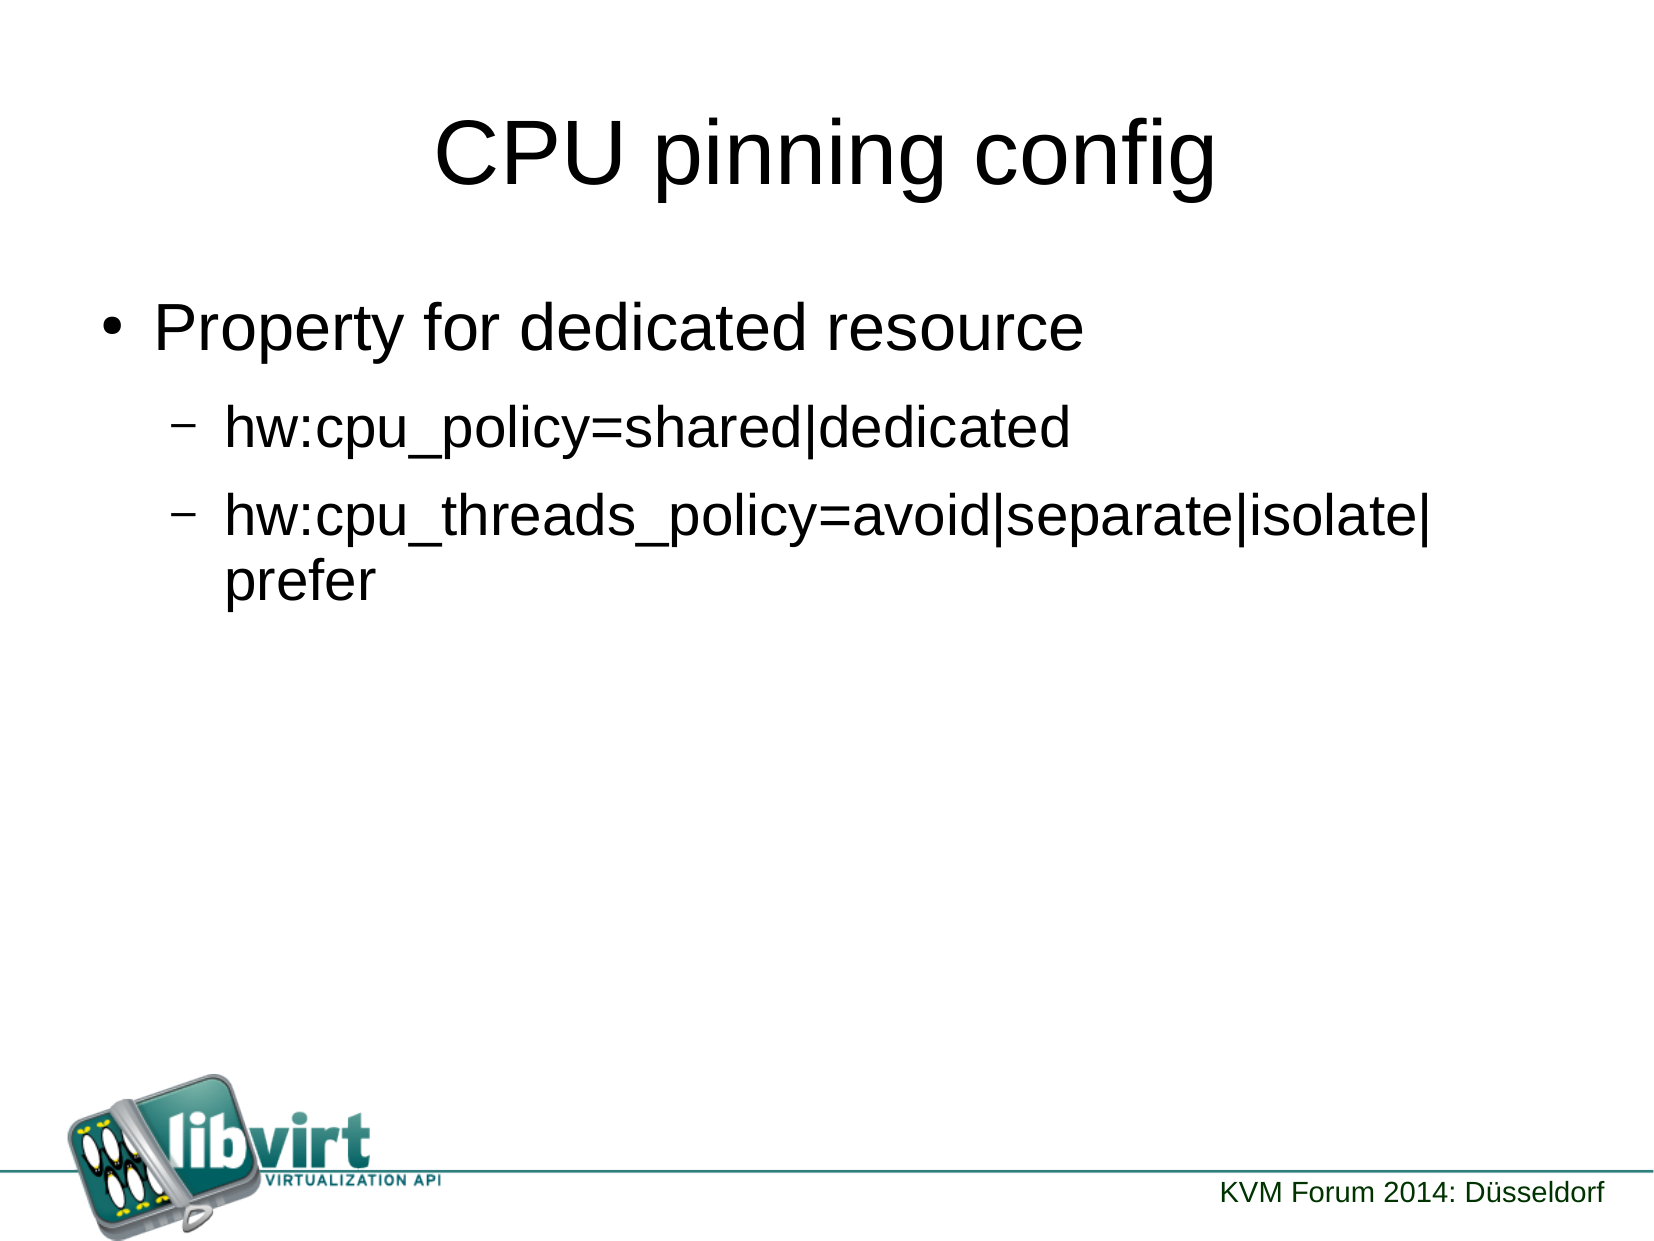

# CPU pinning config
Property for dedicated resource
hw:cpu_policy=shared|dedicated
hw:cpu_threads_policy=avoid|separate|isolate|prefer